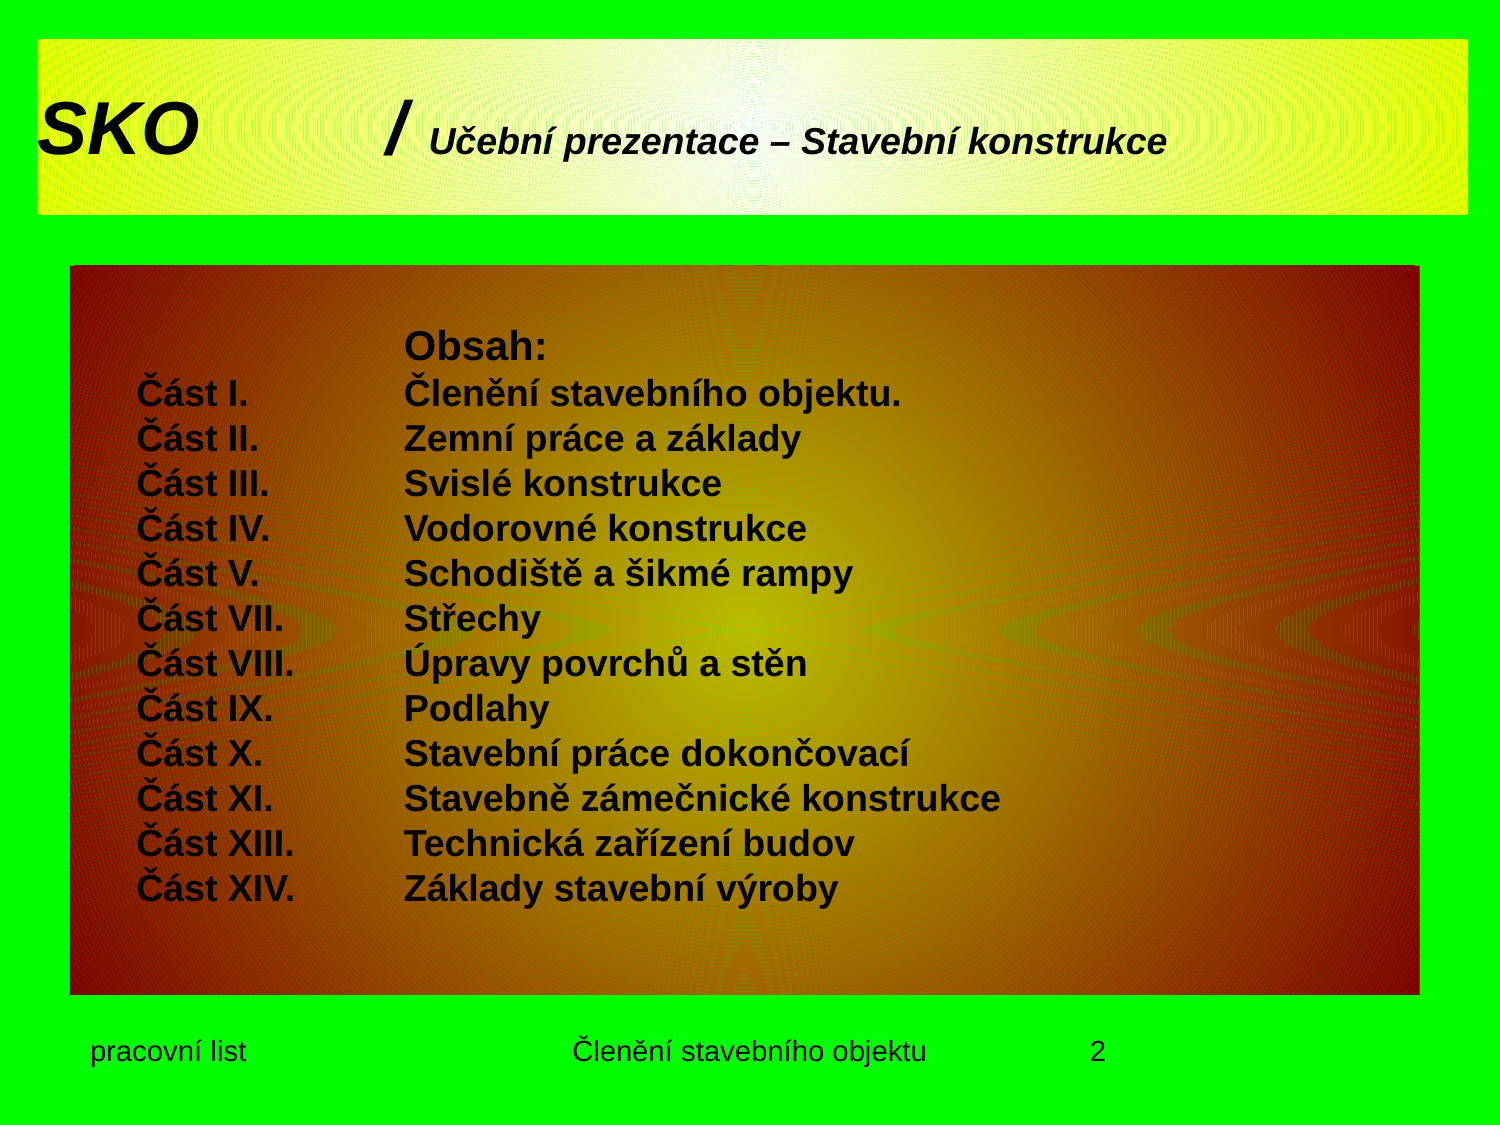

SKO / Učební prezentace – Stavební konstrukce
					Obsah:
	Část I. 			Členění stavebního objektu.
	Část II.			Zemní práce a základy
	Část III.			Svislé konstrukce
	Část IV.		Vodorovné konstrukce
	Část V.			Schodiště a šikmé rampy
	Část VII.		Střechy
	Část VIII.		Úpravy povrchů a stěn
	Část IX.		Podlahy
	Část X.			Stavební práce dokončovací
	Část XI.		Stavebně zámečnické konstrukce
	Část XIII.		Technická zařízení budov
	Část XIV.		Základy stavební výroby
pracovní list
Členění stavebního objektu